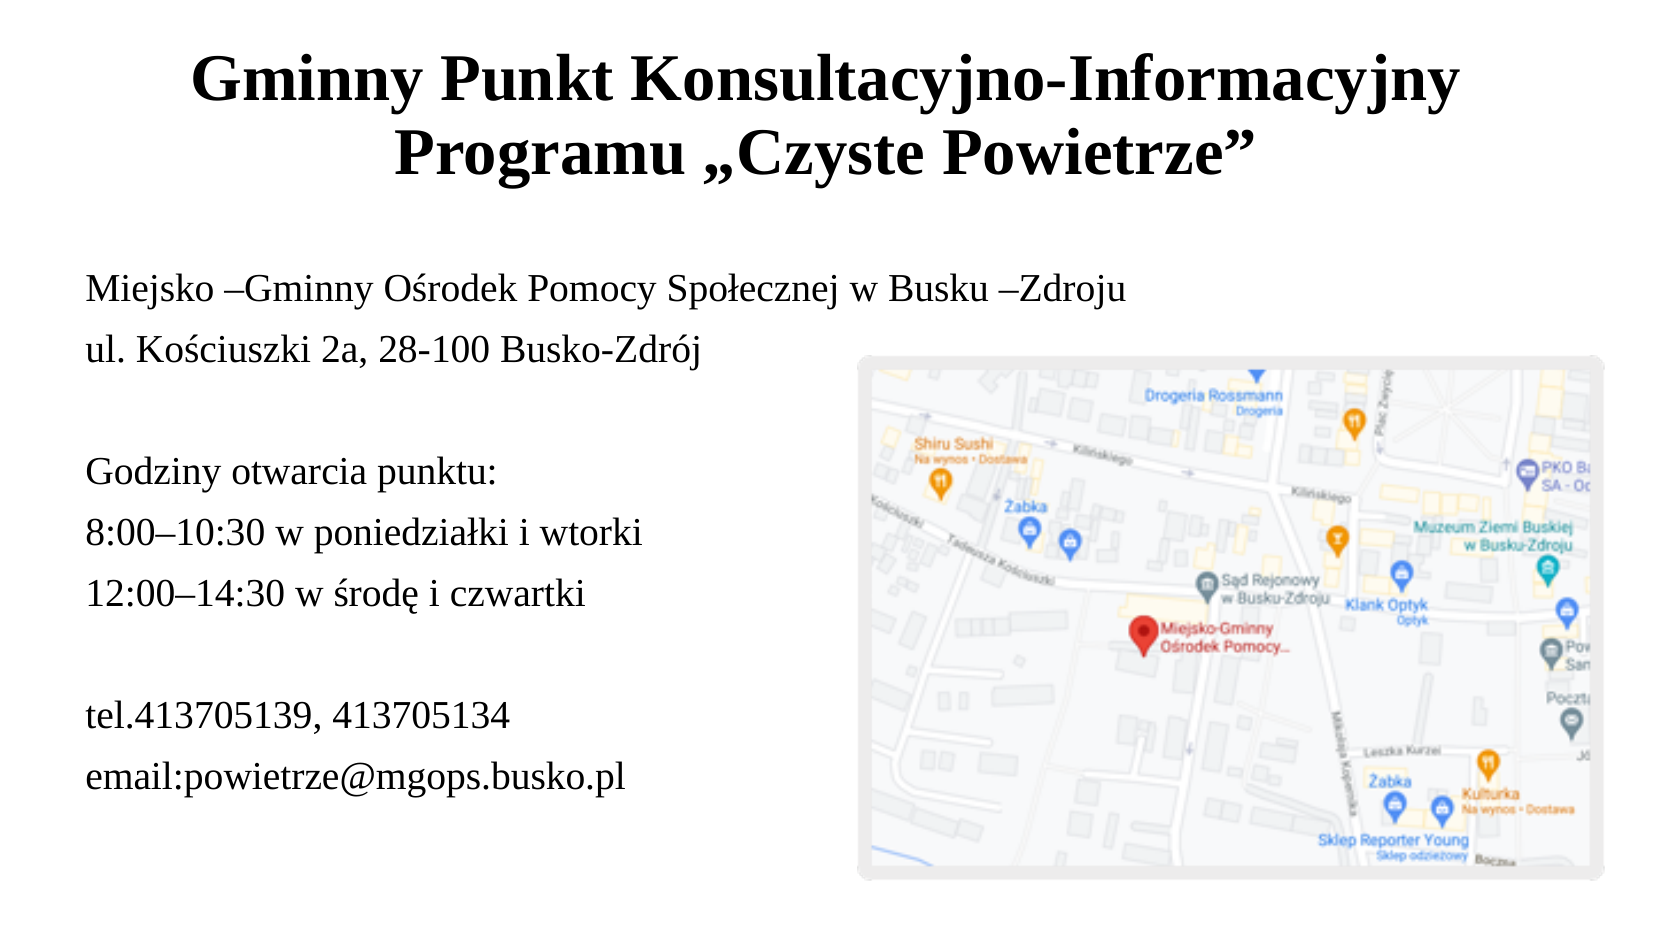

# Gminny Punkt Konsultacyjno-Informacyjny Programu „Czyste Powietrze”
Miejsko –Gminny Ośrodek Pomocy Społecznej w Busku –Zdroju
ul. Kościuszki 2a, 28-100 Busko-Zdrój
Godziny otwarcia punktu:
8:00–10:30 w poniedziałki i wtorki
12:00–14:30 w środę i czwartki
tel.413705139, 413705134
email:powietrze@mgops.busko.pl